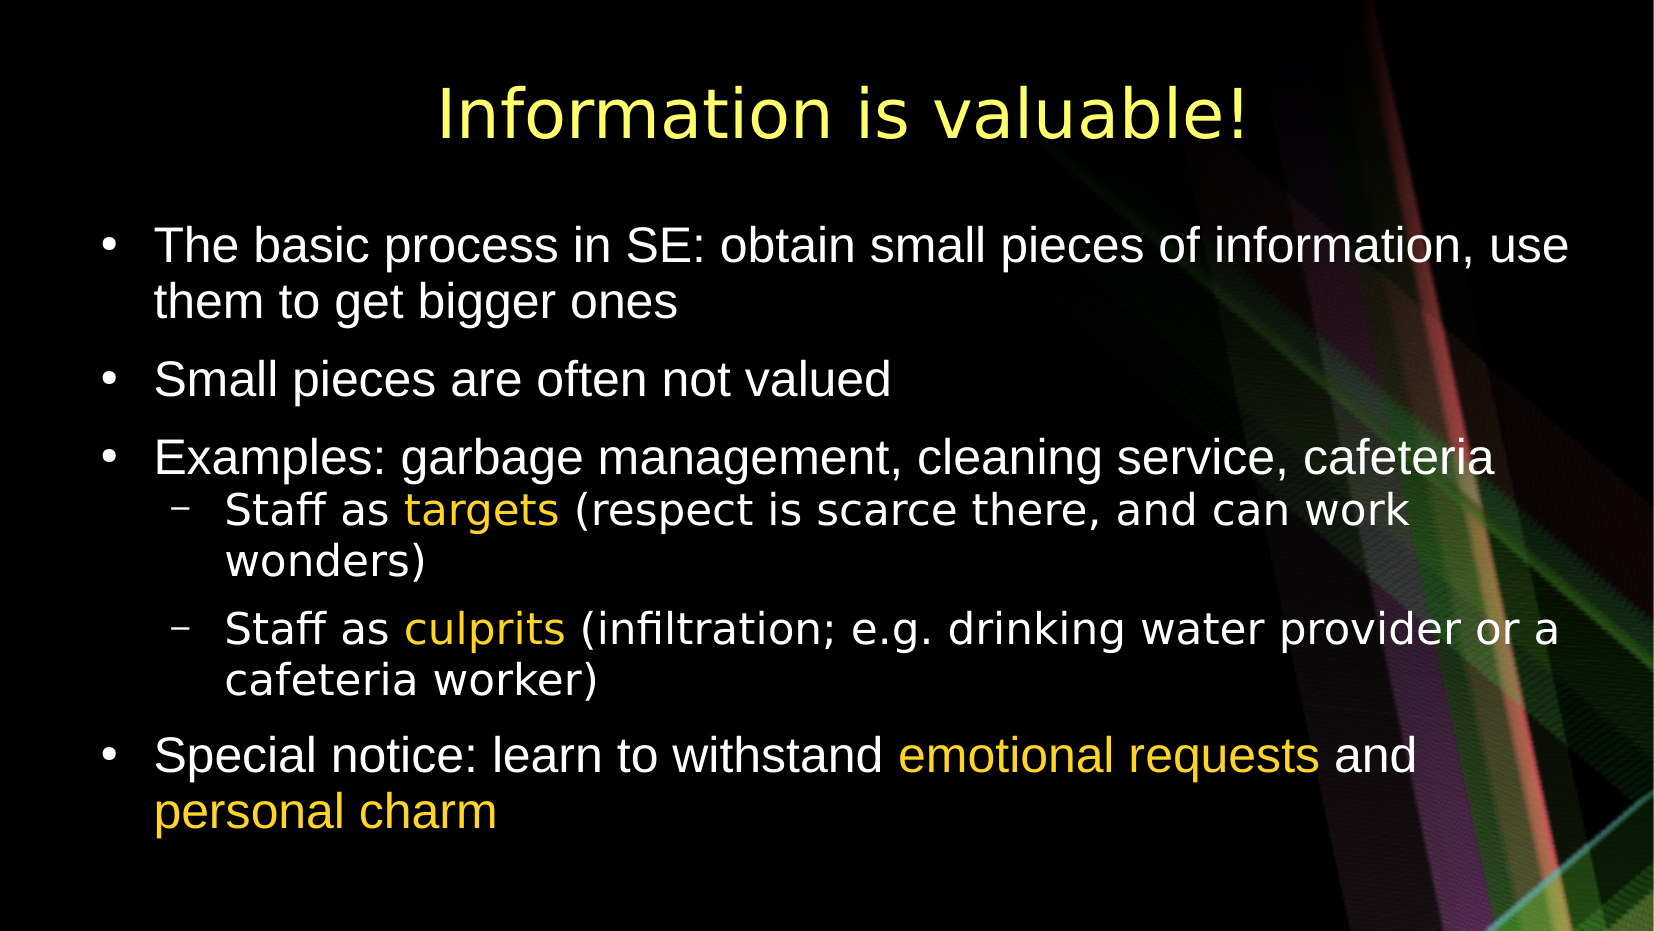

# Information is valuable!
The basic process in SE: obtain small pieces of information, use them to get bigger ones
Small pieces are often not valued
Examples: garbage management, cleaning service, cafeteria
Staff as targets (respect is scarce there, and can work wonders)
Staff as culprits (infiltration; e.g. drinking water provider or a cafeteria worker)
Special notice: learn to withstand emotional requests and personal charm